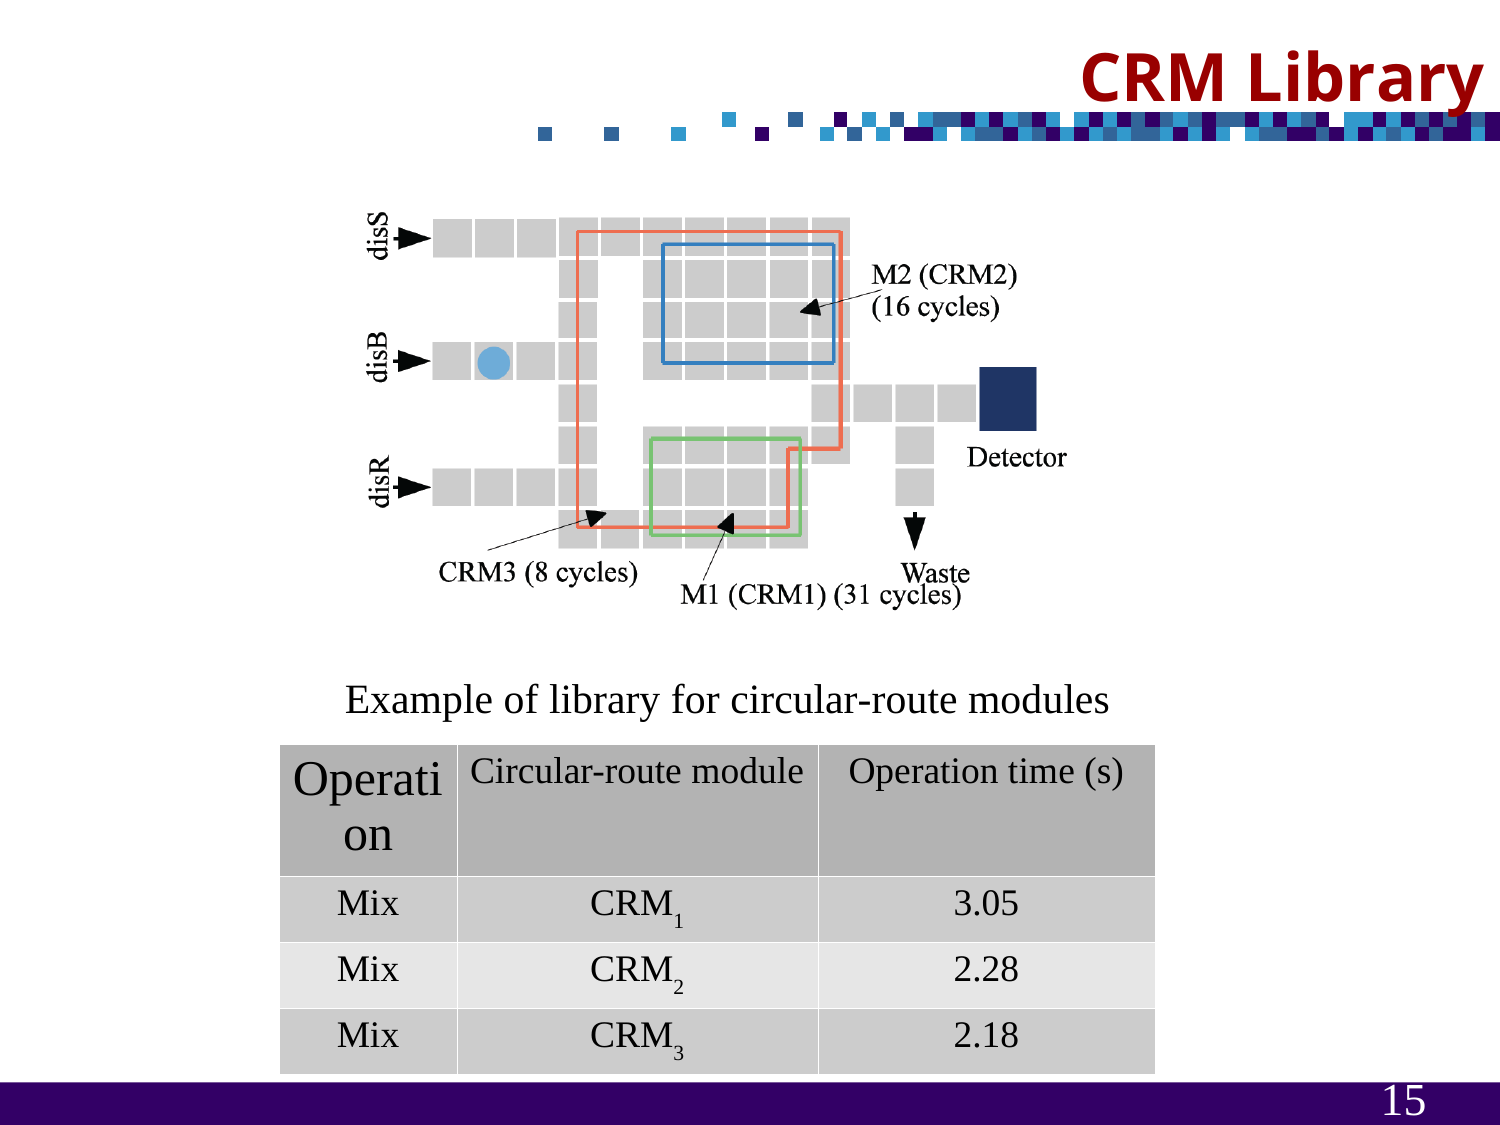

# CRM Library
Example of library for circular-route modules
| Operation | Circular-route module | Operation time (s) |
| --- | --- | --- |
| Mix | CRM1 | 3.05 |
| Mix | CRM2 | 2.28 |
| Mix | CRM3 | 2.18 |